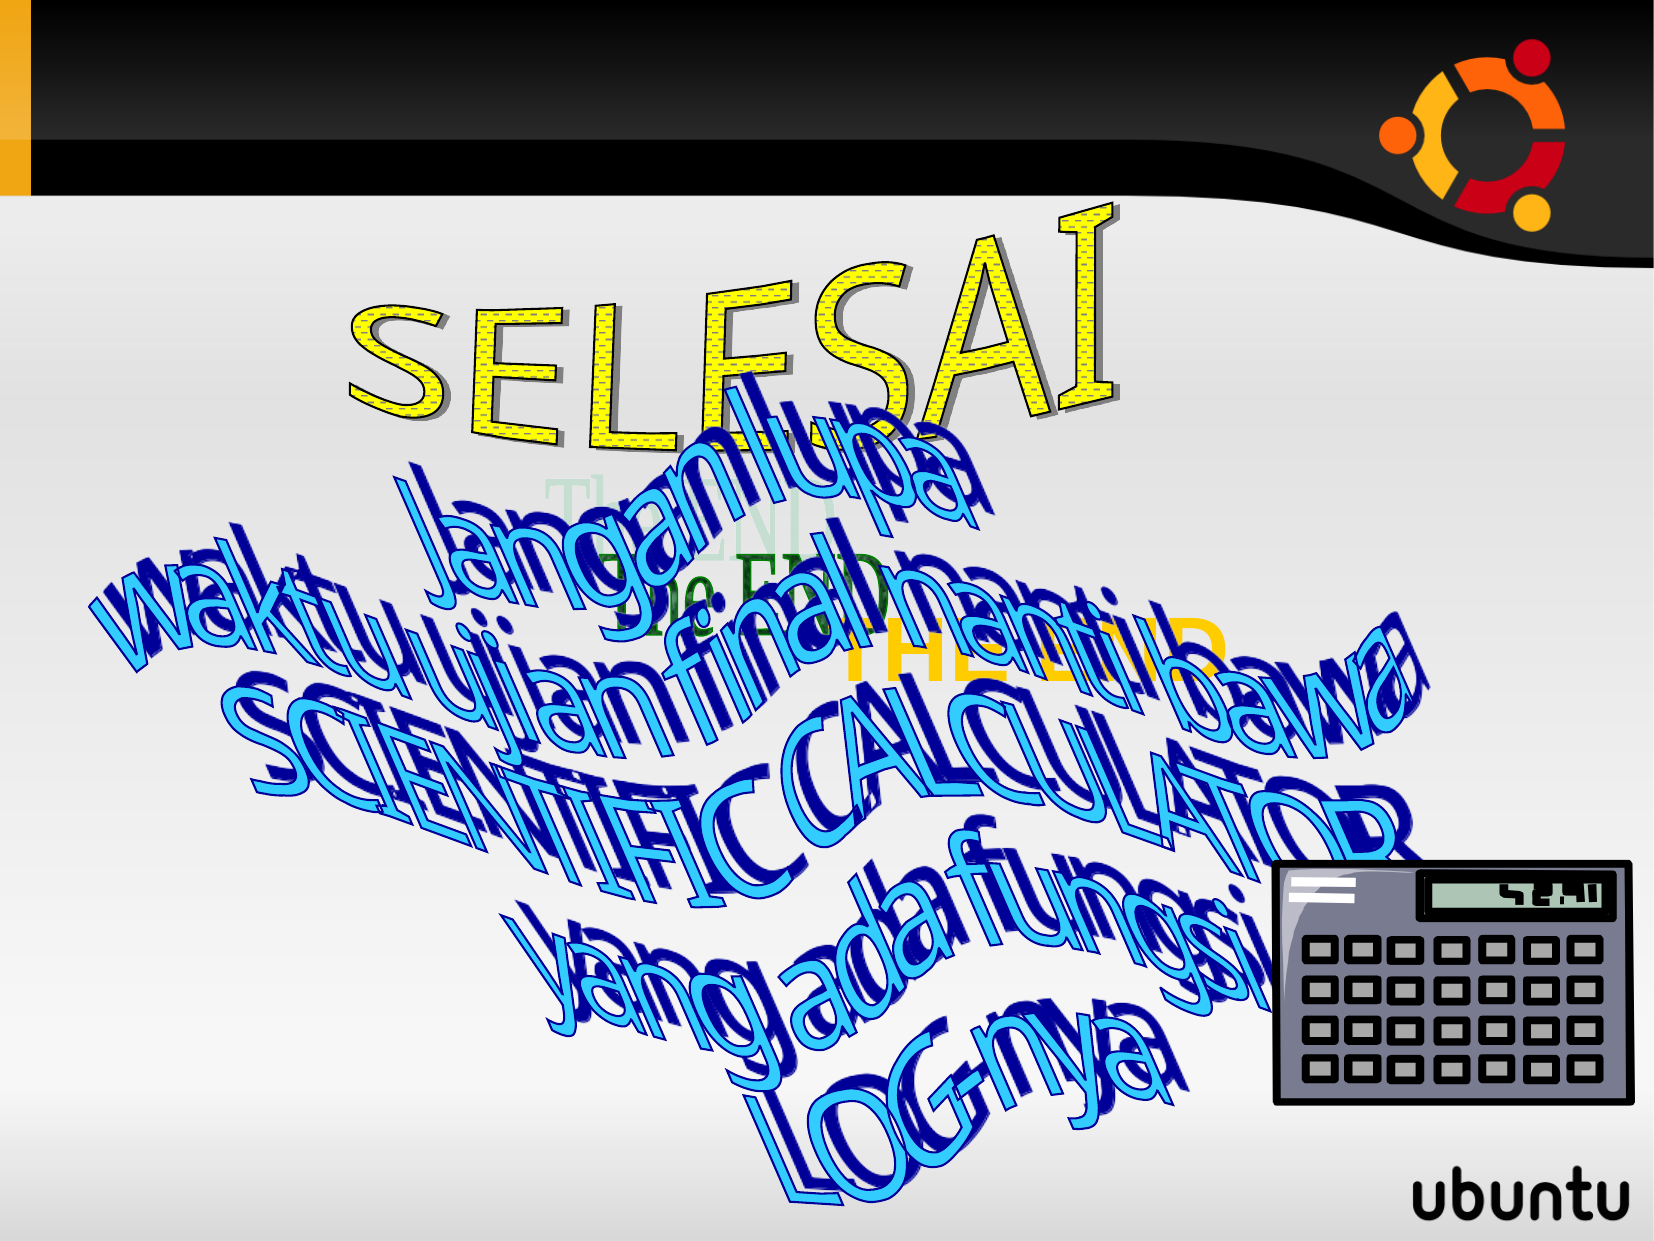

SELESAI
Jangan lupa
waktu ujian final nanti bawa
SCIENTIFIC CALCULATOR
yang ada fungsi
LOG-nya
The END
# THE END